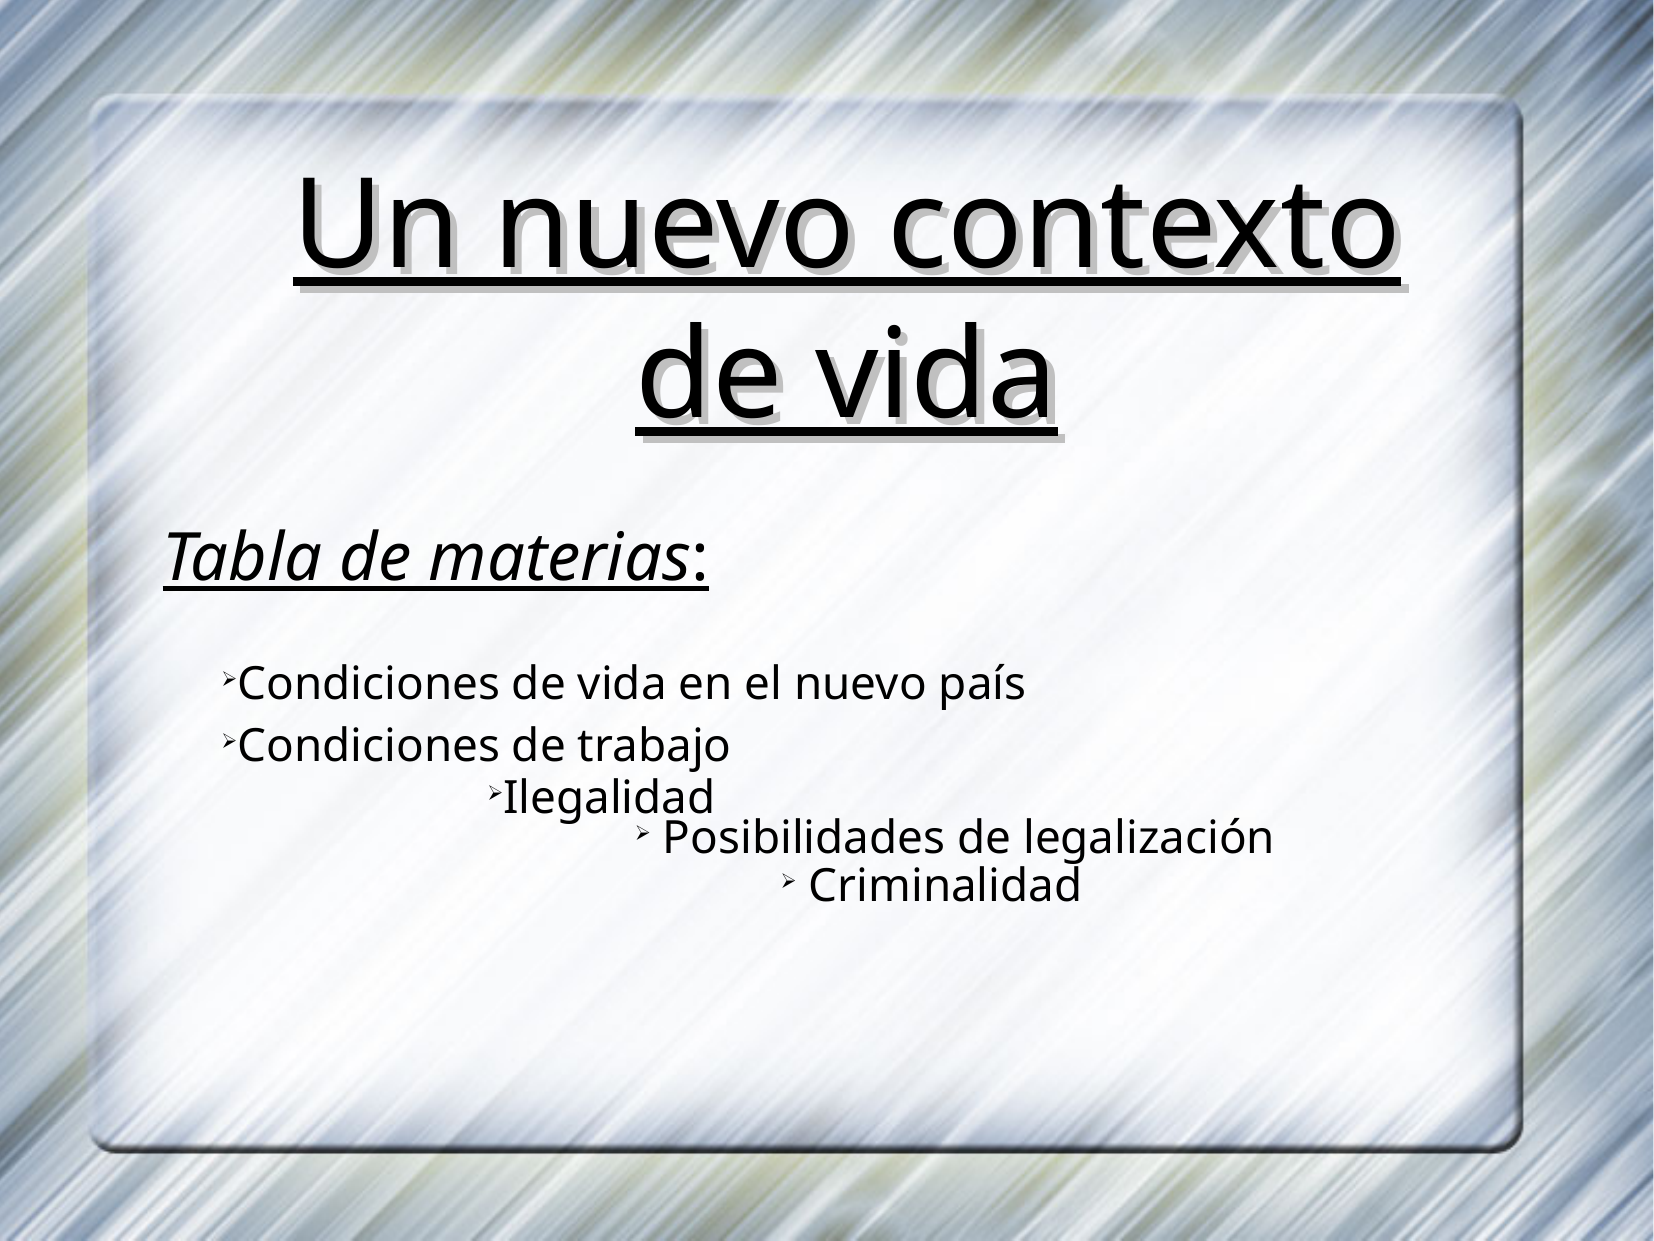

Un nuevo contexto
de vida
Tabla de materias:
Condiciones de vida en el nuevo país
Condiciones de trabajo
Ilegalidad
 Posibilidades de legalización
 Criminalidad